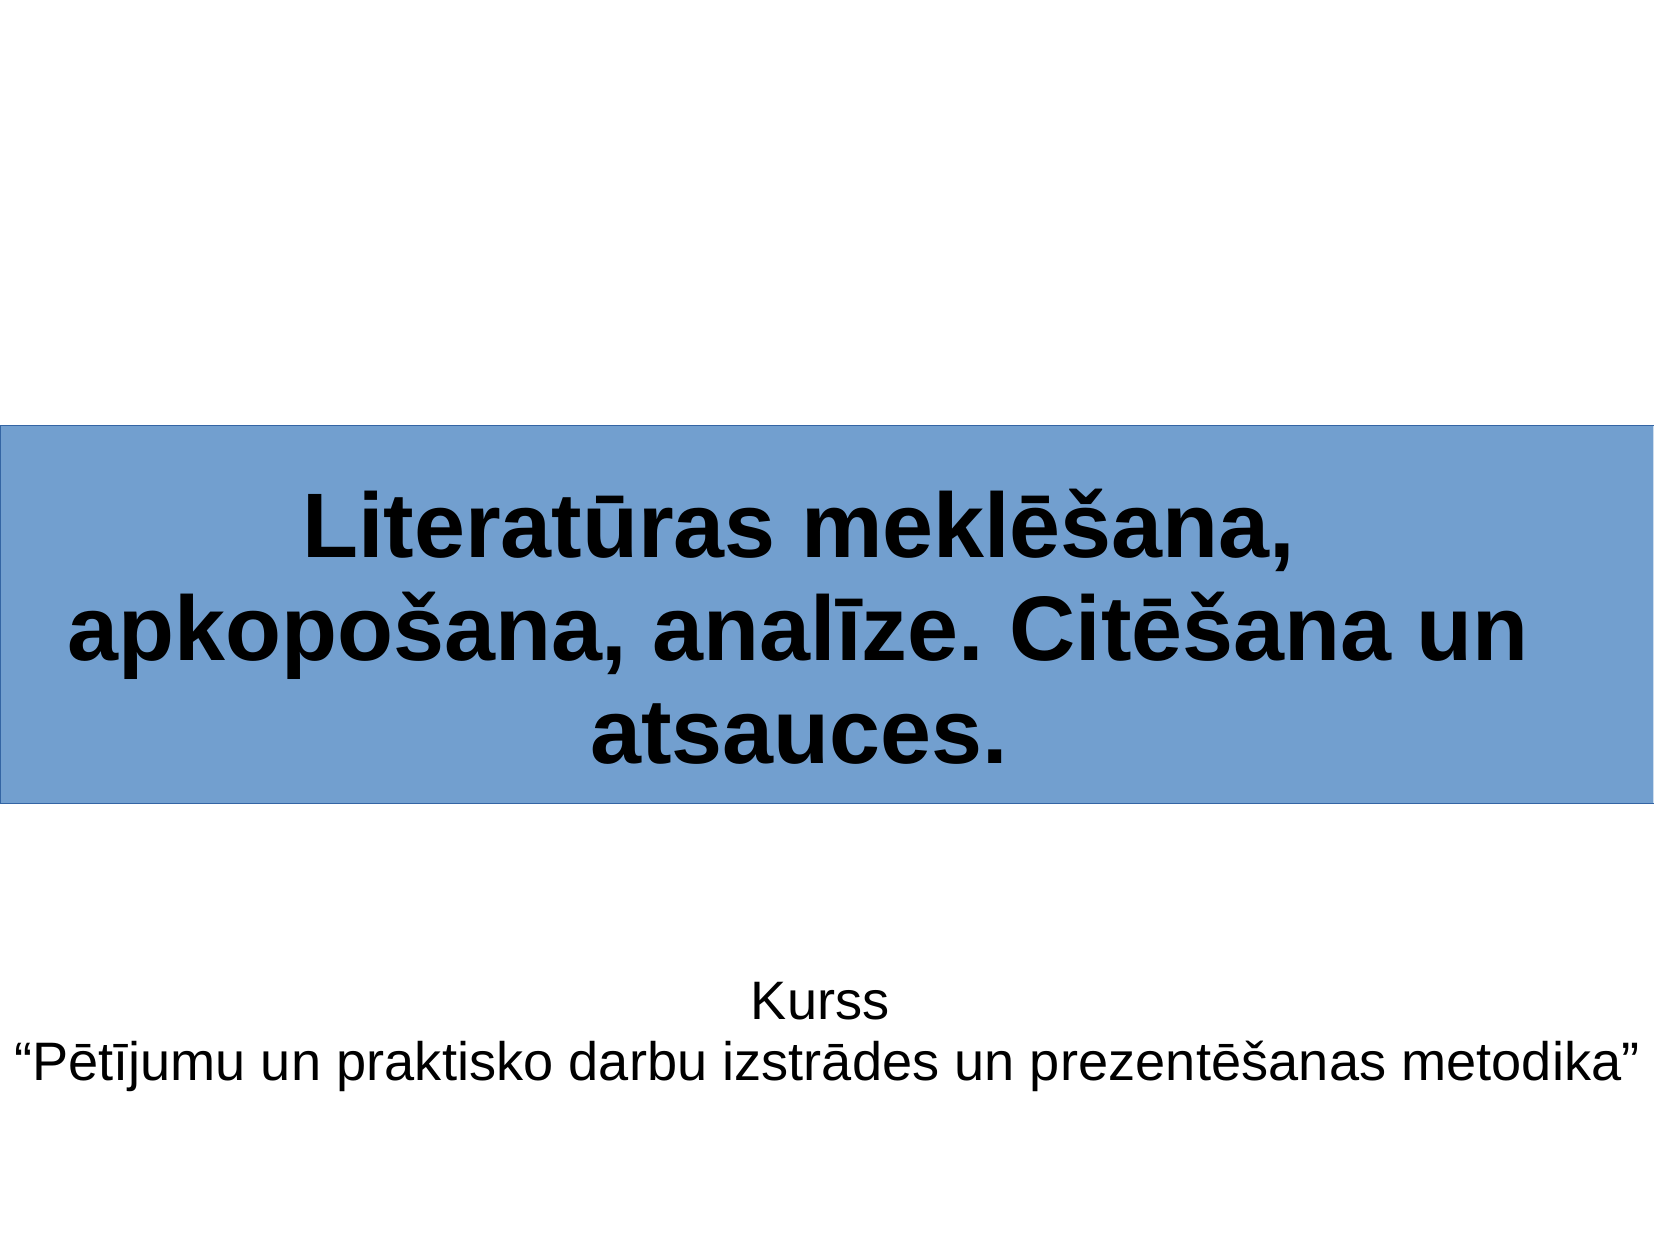

# Literatūras meklēšana, apkopošana, analīze. Citēšana un atsauces.
Kurss
“Pētījumu un praktisko darbu izstrādes un prezentēšanas metodika”